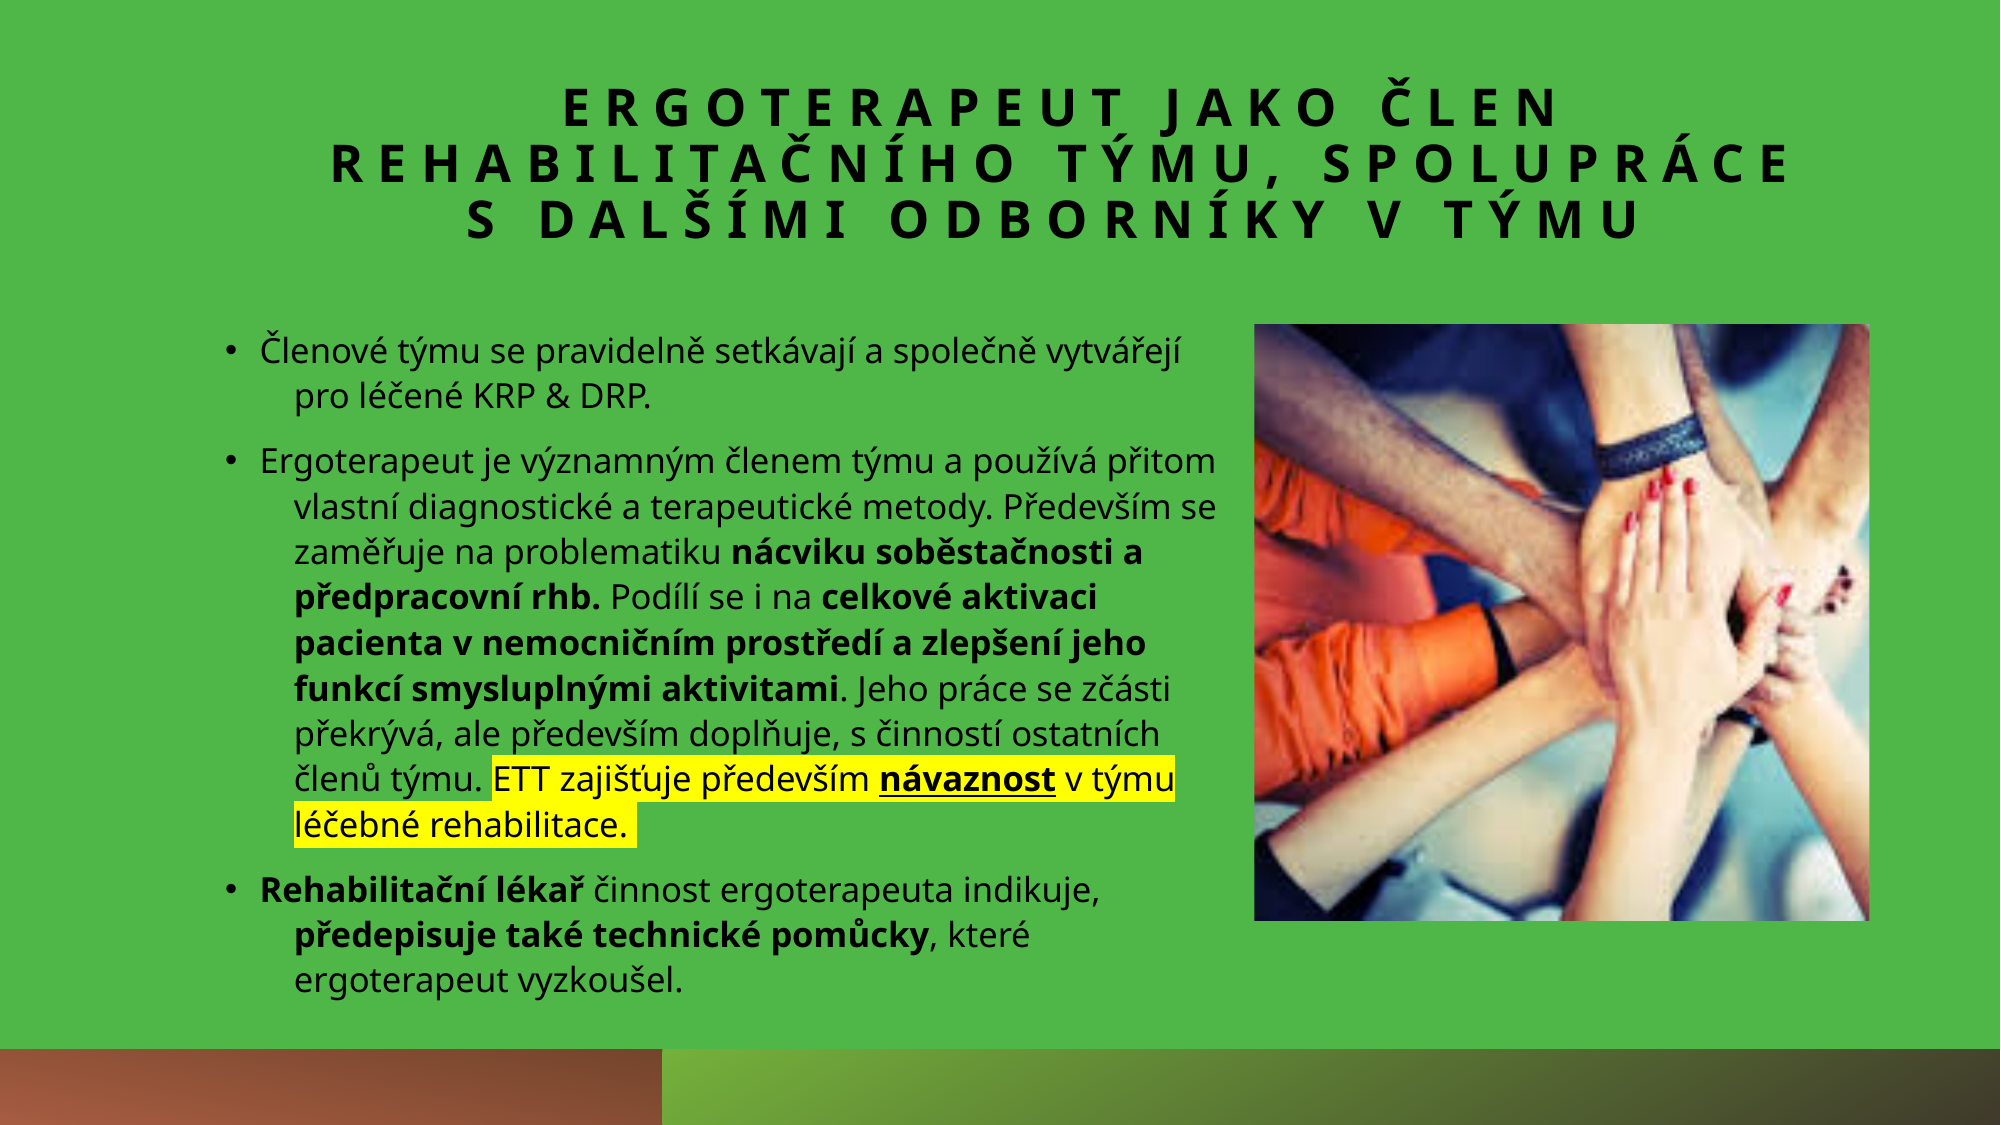

# Ergoterapeut jako člen rehabilitačního týmu, spolupráce s dalšími odborníky v týmu
Členové týmu se pravidelně setkávají a společně vytvářejí pro léčené KRP & DRP.
Ergoterapeut je významným členem týmu a používá přitom vlastní diagnostické a terapeutické metody. Především se zaměřuje na problematiku nácviku soběstačnosti a předpracovní rhb. Podílí se i na celkové aktivaci pacienta v nemocničním prostředí a zlepšení jeho funkcí smysluplnými aktivitami. Jeho práce se zčásti překrývá, ale především doplňuje, s činností ostatních členů týmu. ETT zajišťuje především návaznost v týmu léčebné rehabilitace.
Rehabilitační lékař činnost ergoterapeuta indikuje, předepisuje také technické pomůcky, které ergoterapeut vyzkoušel.